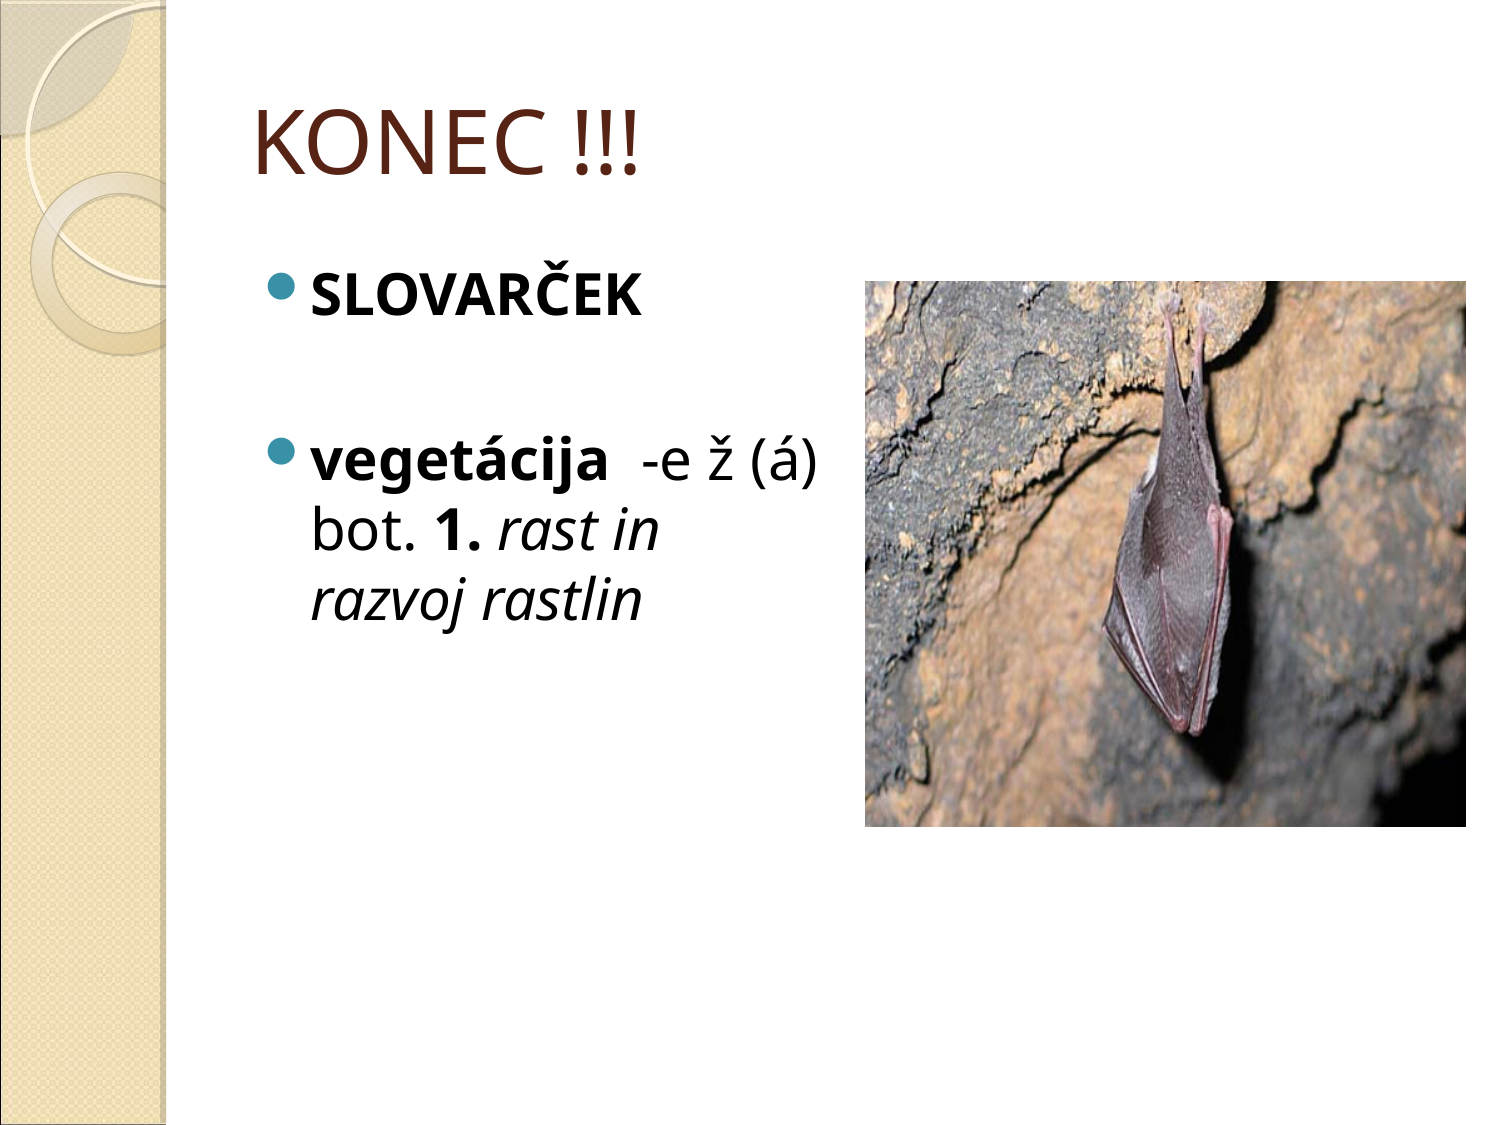

# KONEC !!!
SLOVARČEK
vegetácija  -e ž (á) bot. 1. rast in razvoj rastlin